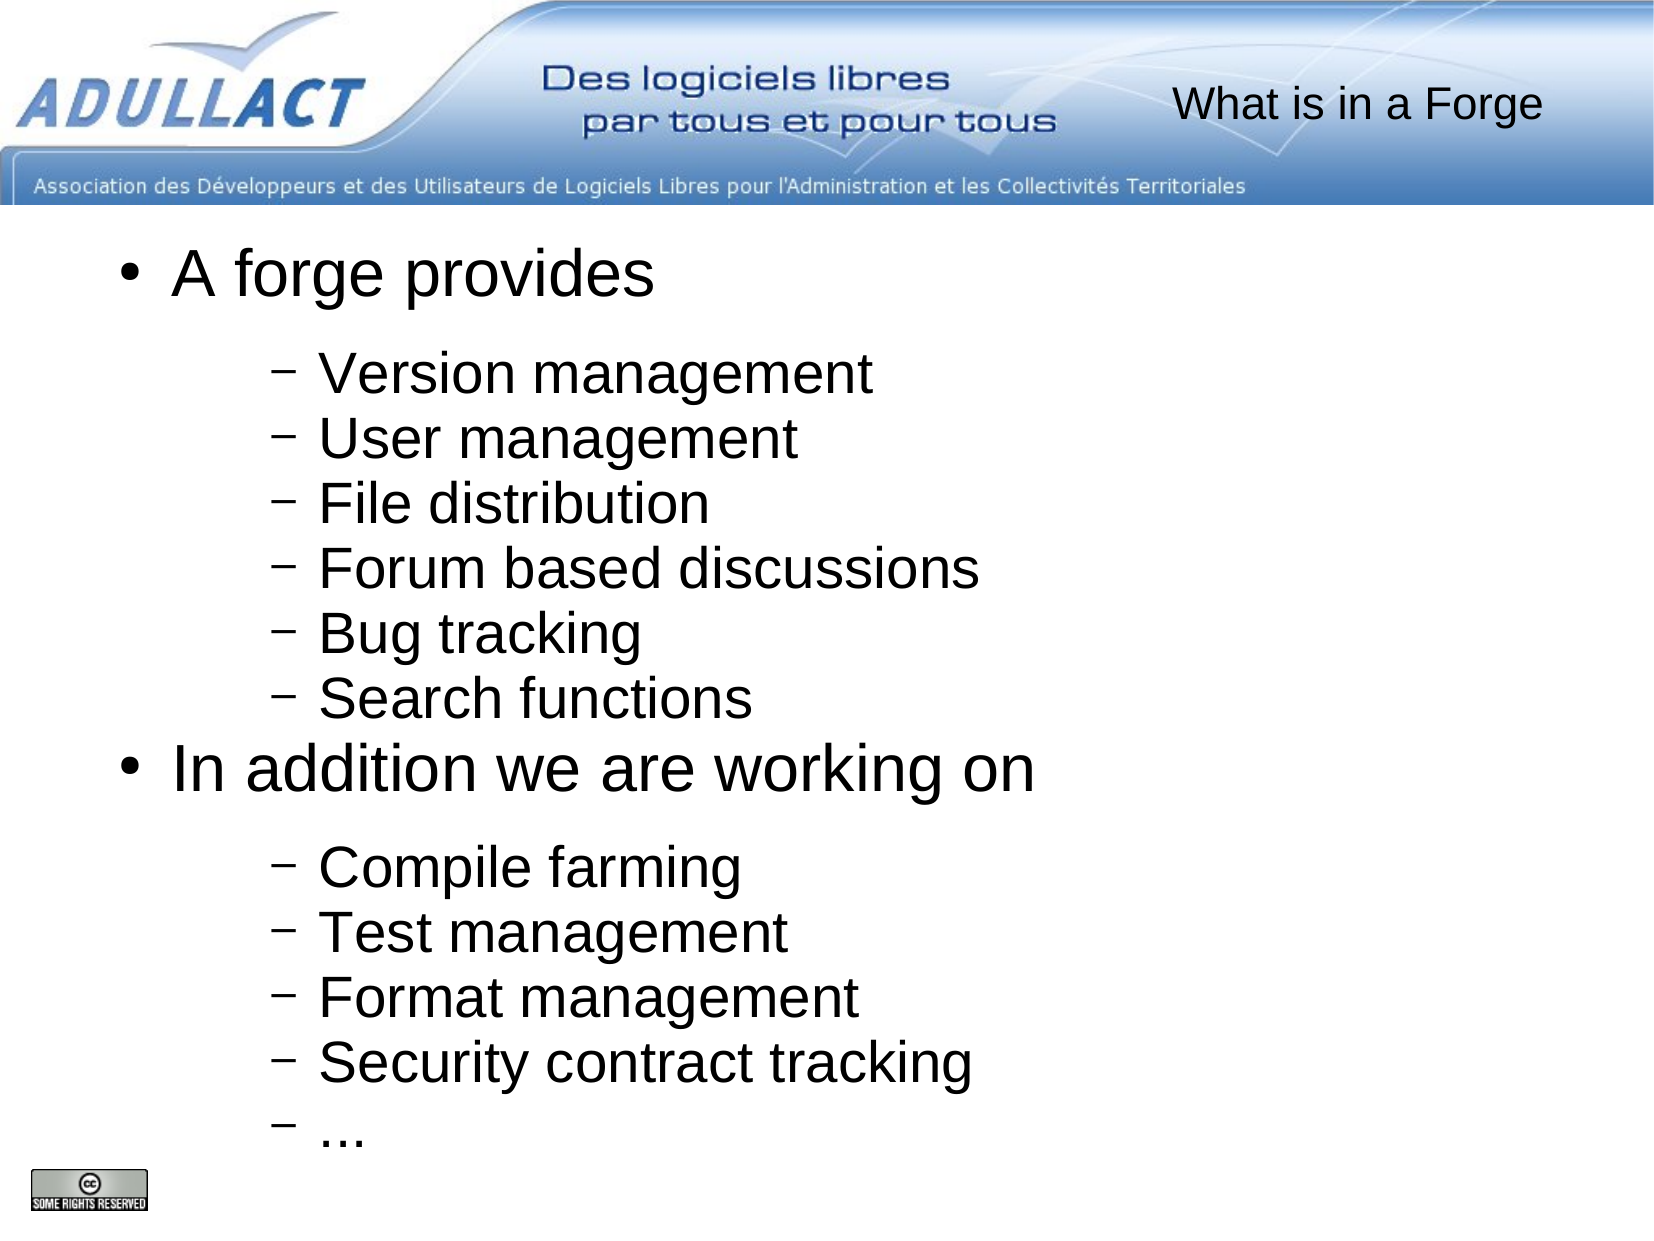

# What is in a Forge
A forge provides
Version management
User management
File distribution
Forum based discussions
Bug tracking
Search functions
In addition we are working on
Compile farming
Test management
Format management
Security contract tracking
...